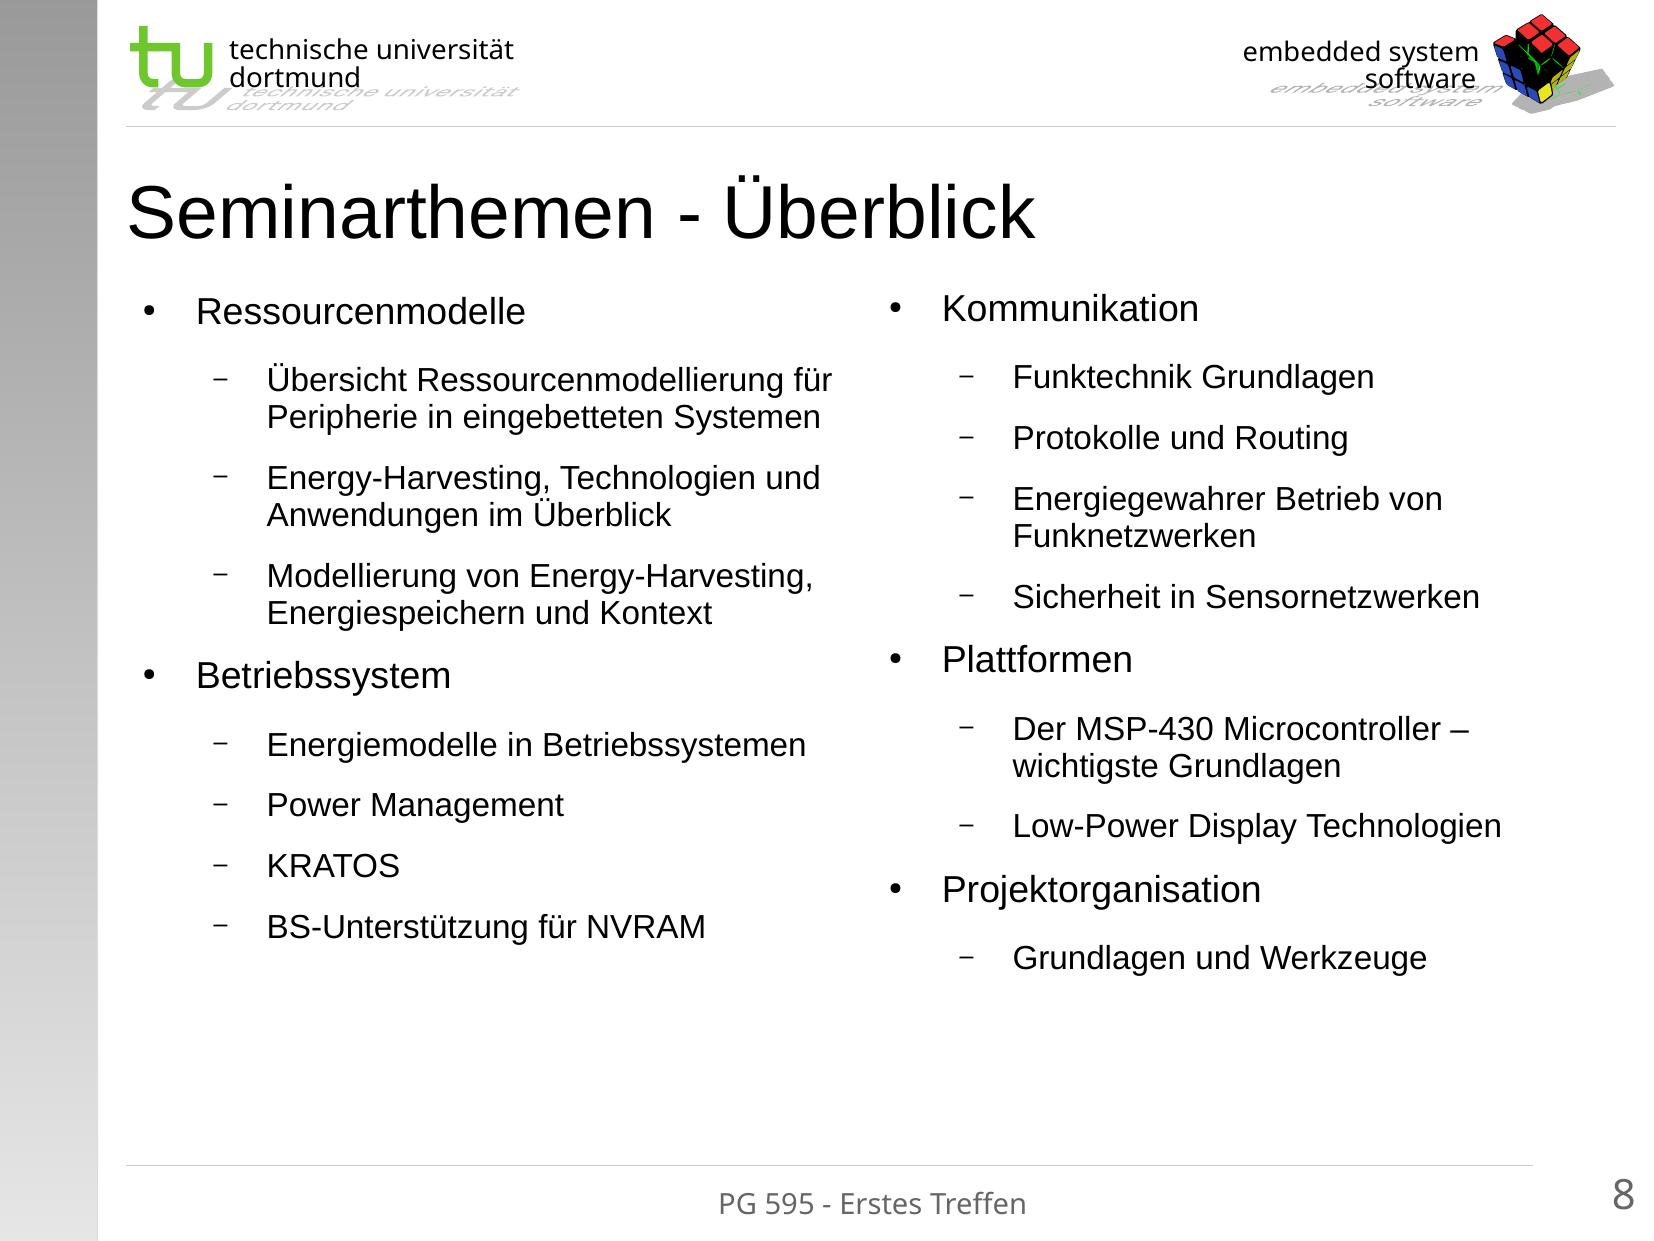

# Seminarthemen - Überblick
Kommunikation
Funktechnik Grundlagen
Protokolle und Routing
Energiegewahrer Betrieb von Funknetzwerken
Sicherheit in Sensornetzwerken
Plattformen
Der MSP-430 Microcontroller – wichtigste Grundlagen
Low-Power Display Technologien
Projektorganisation
Grundlagen und Werkzeuge
Ressourcenmodelle
Übersicht Ressourcenmodellierung für Peripherie in eingebetteten Systemen
Energy-Harvesting, Technologien und Anwendungen im Überblick
Modellierung von Energy-Harvesting, Energiespeichern und Kontext
Betriebssystem
Energiemodelle in Betriebssystemen
Power Management
KRATOS
BS-Unterstützung für NVRAM
8
PG 595 - Erstes Treffen